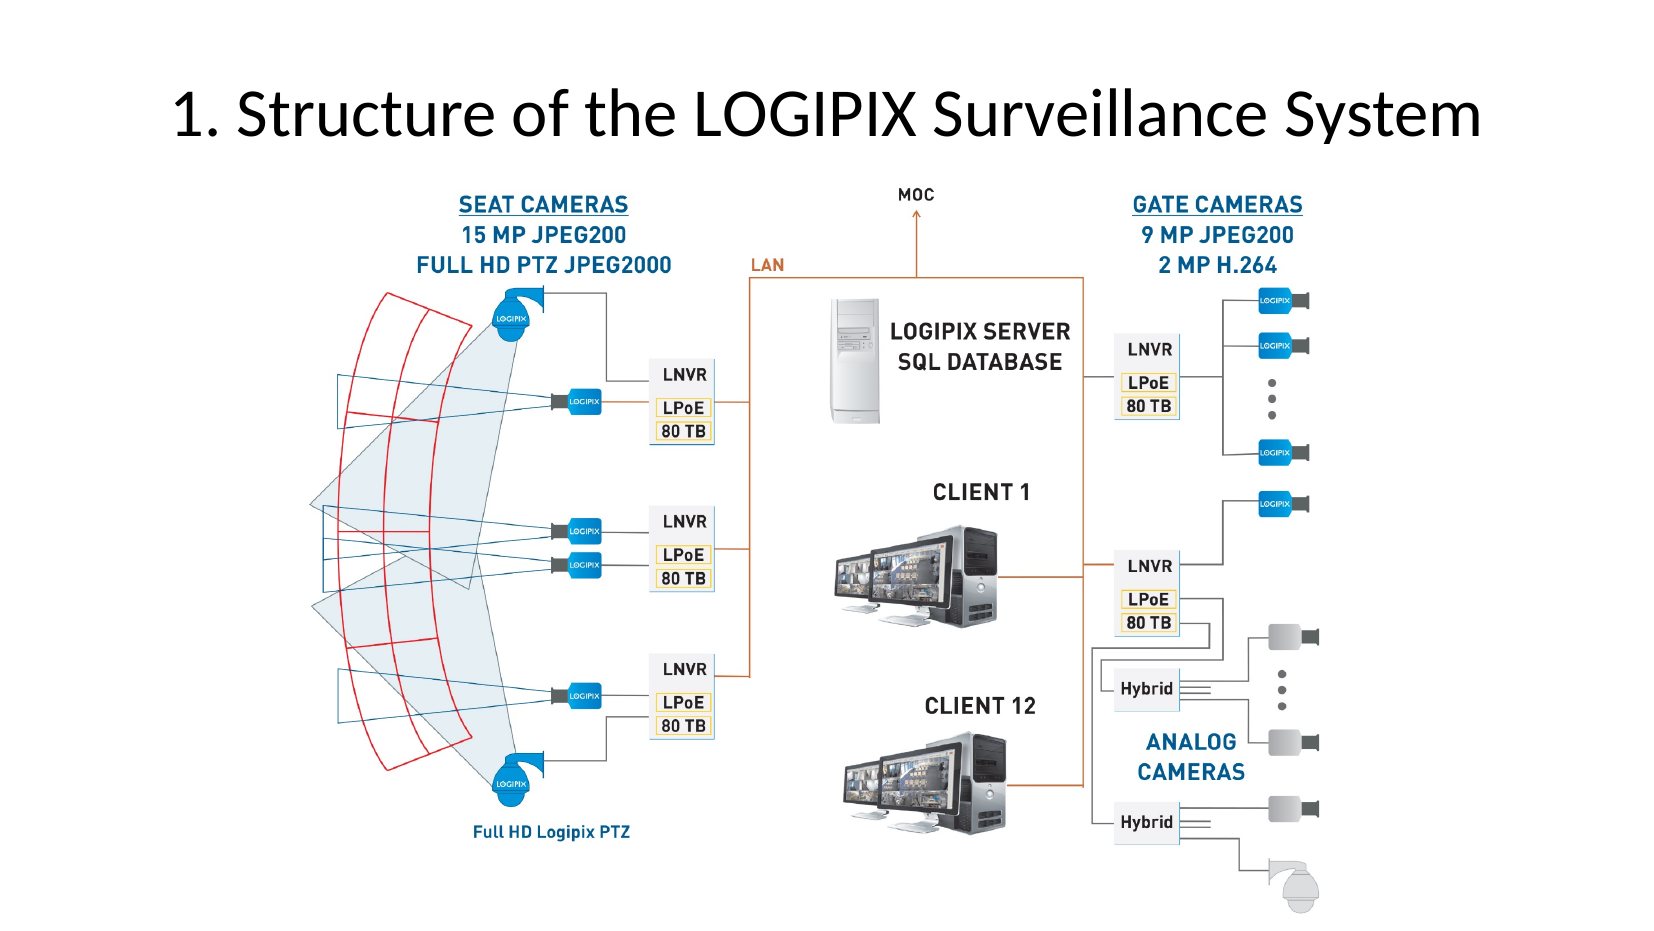

# 1. Structure of the LOGIPIX Surveillance System